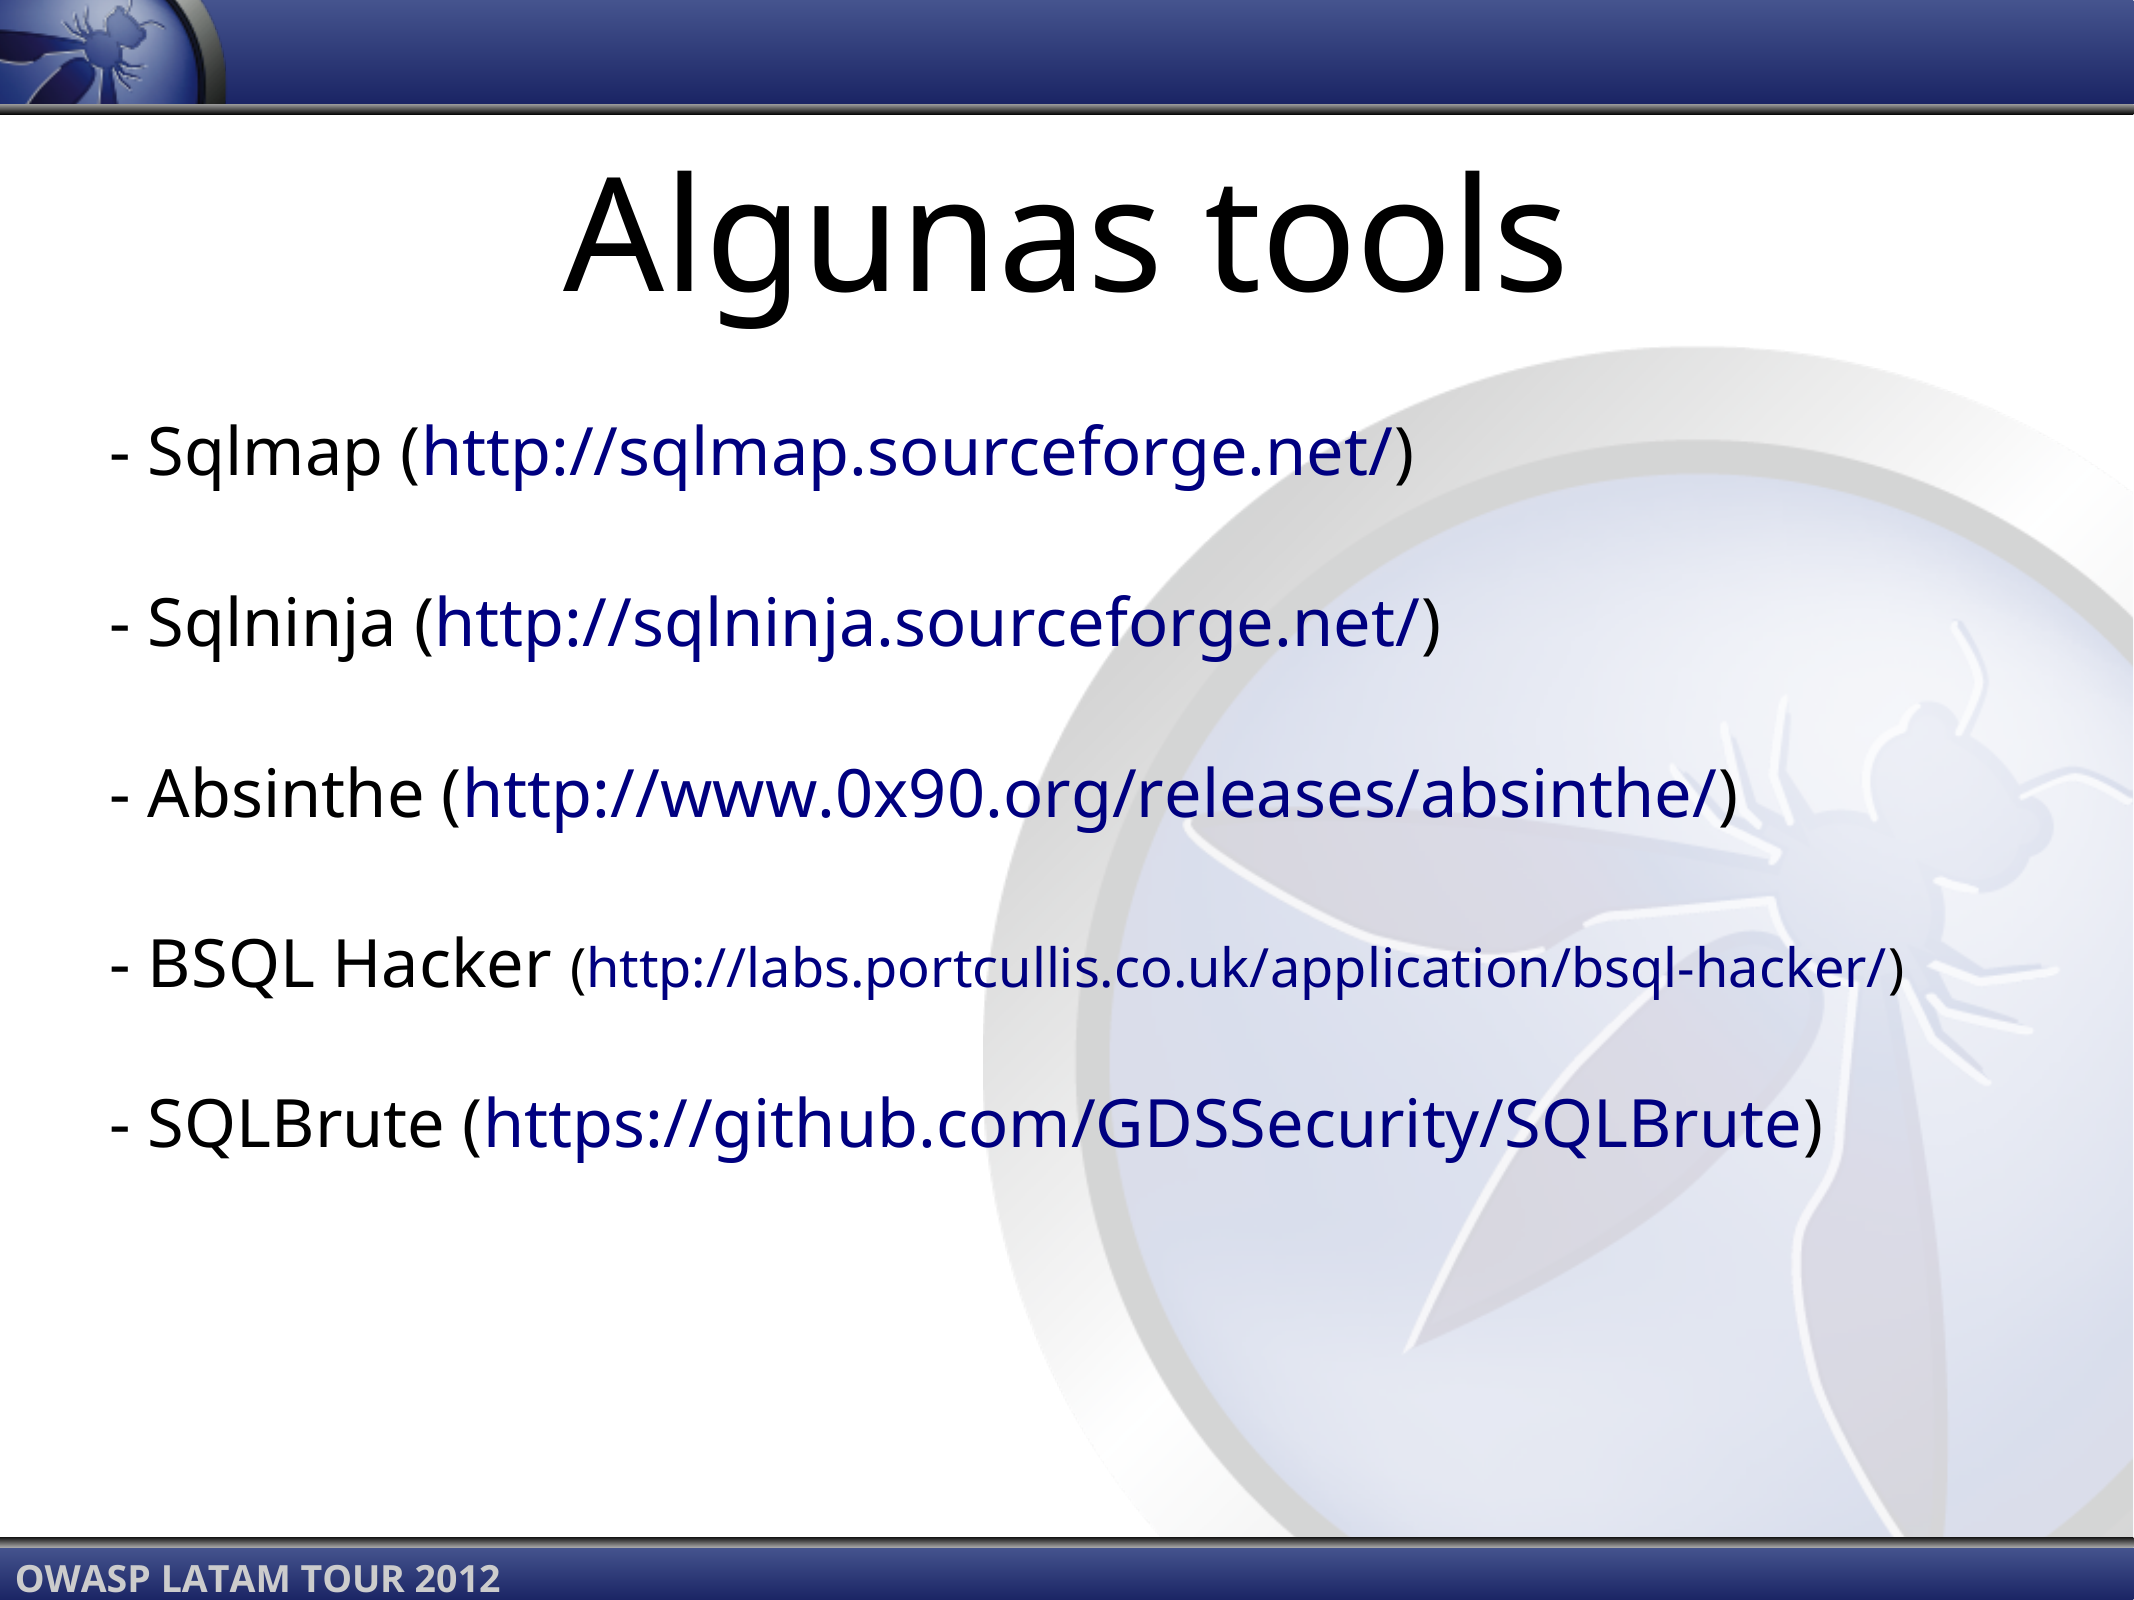

# Algunas tools
- Sqlmap (http://sqlmap.sourceforge.net/)
- Sqlninja (http://sqlninja.sourceforge.net/)
- Absinthe (http://www.0x90.org/releases/absinthe/)
- BSQL Hacker (http://labs.portcullis.co.uk/application/bsql-hacker/)
- SQLBrute (https://github.com/GDSSecurity/SQLBrute)